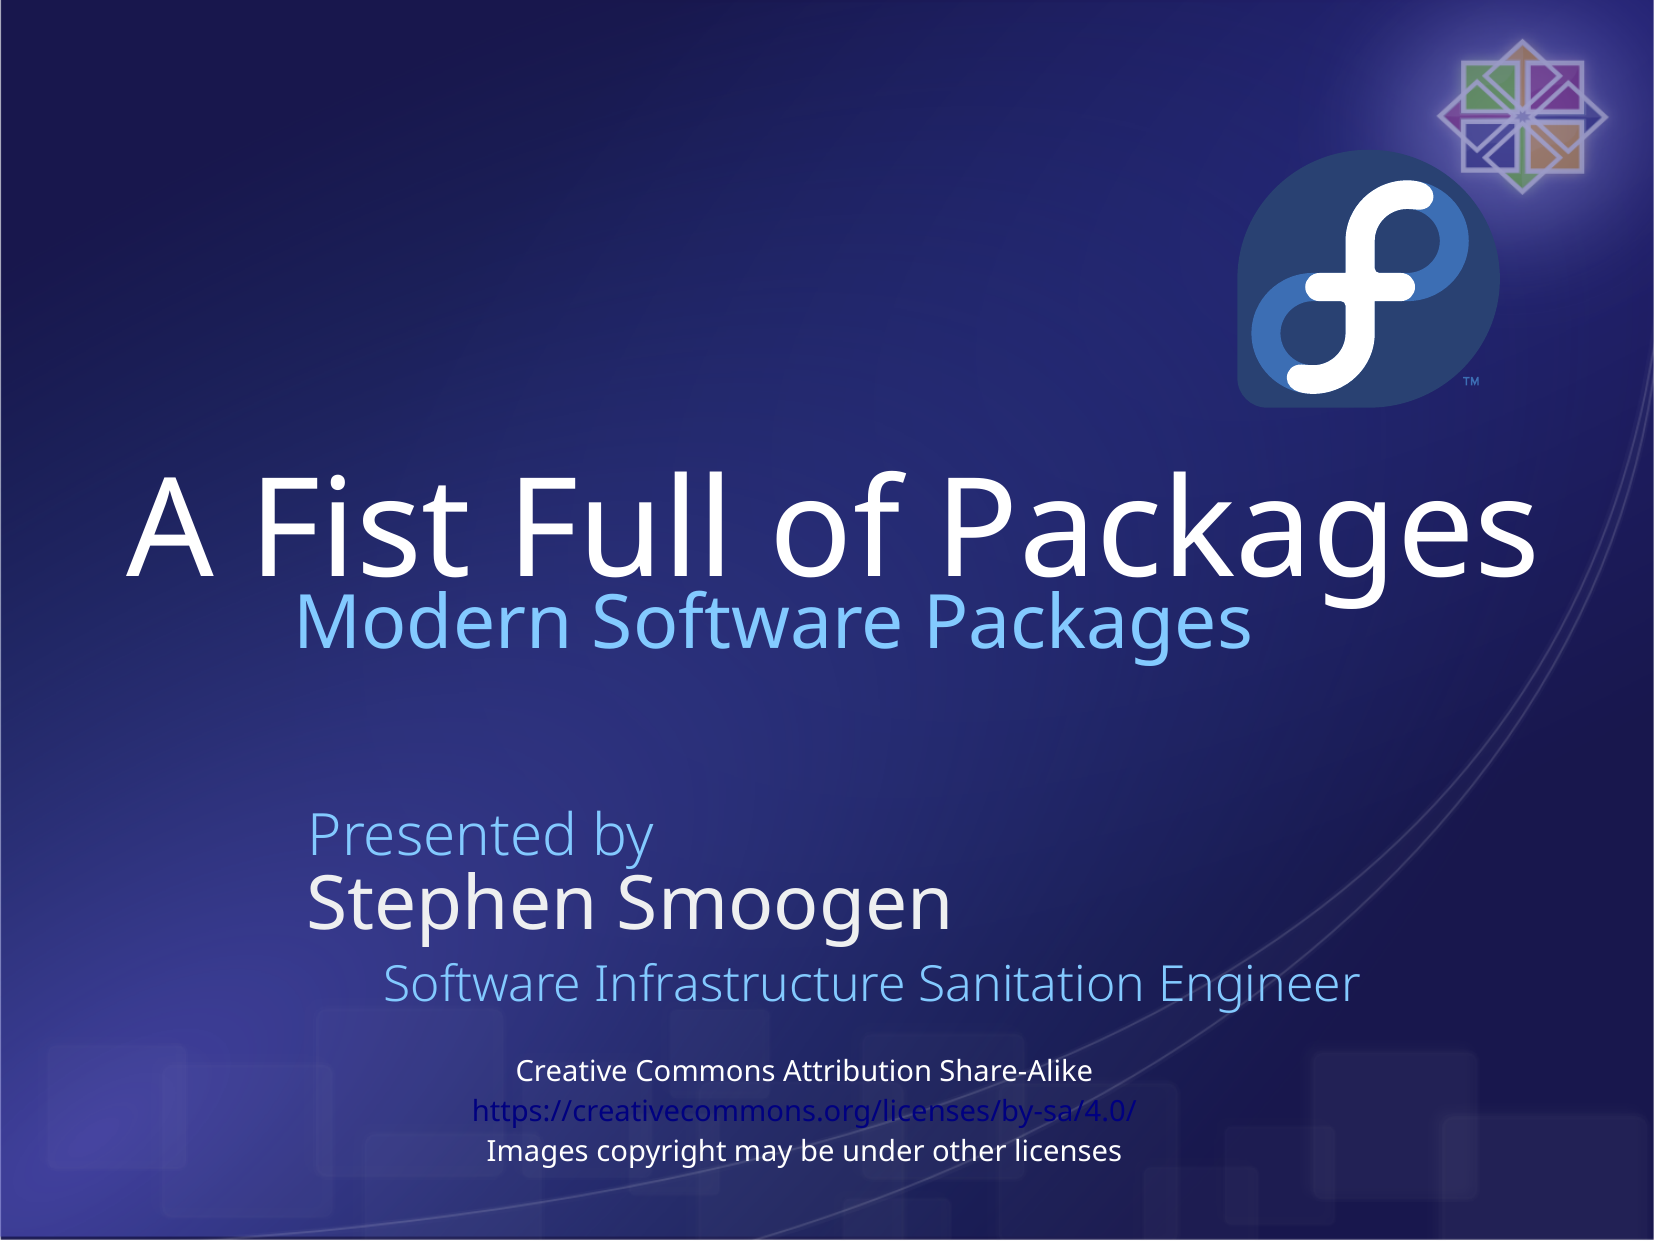

A Fist Full of Packages
# Modern Software Packages
Presented by
Stephen Smoogen
Software Infrastructure Sanitation Engineer
Creative Commons Attribution Share-Alike
https://creativecommons.org/licenses/by-sa/4.0/
Images copyright may be under other licenses